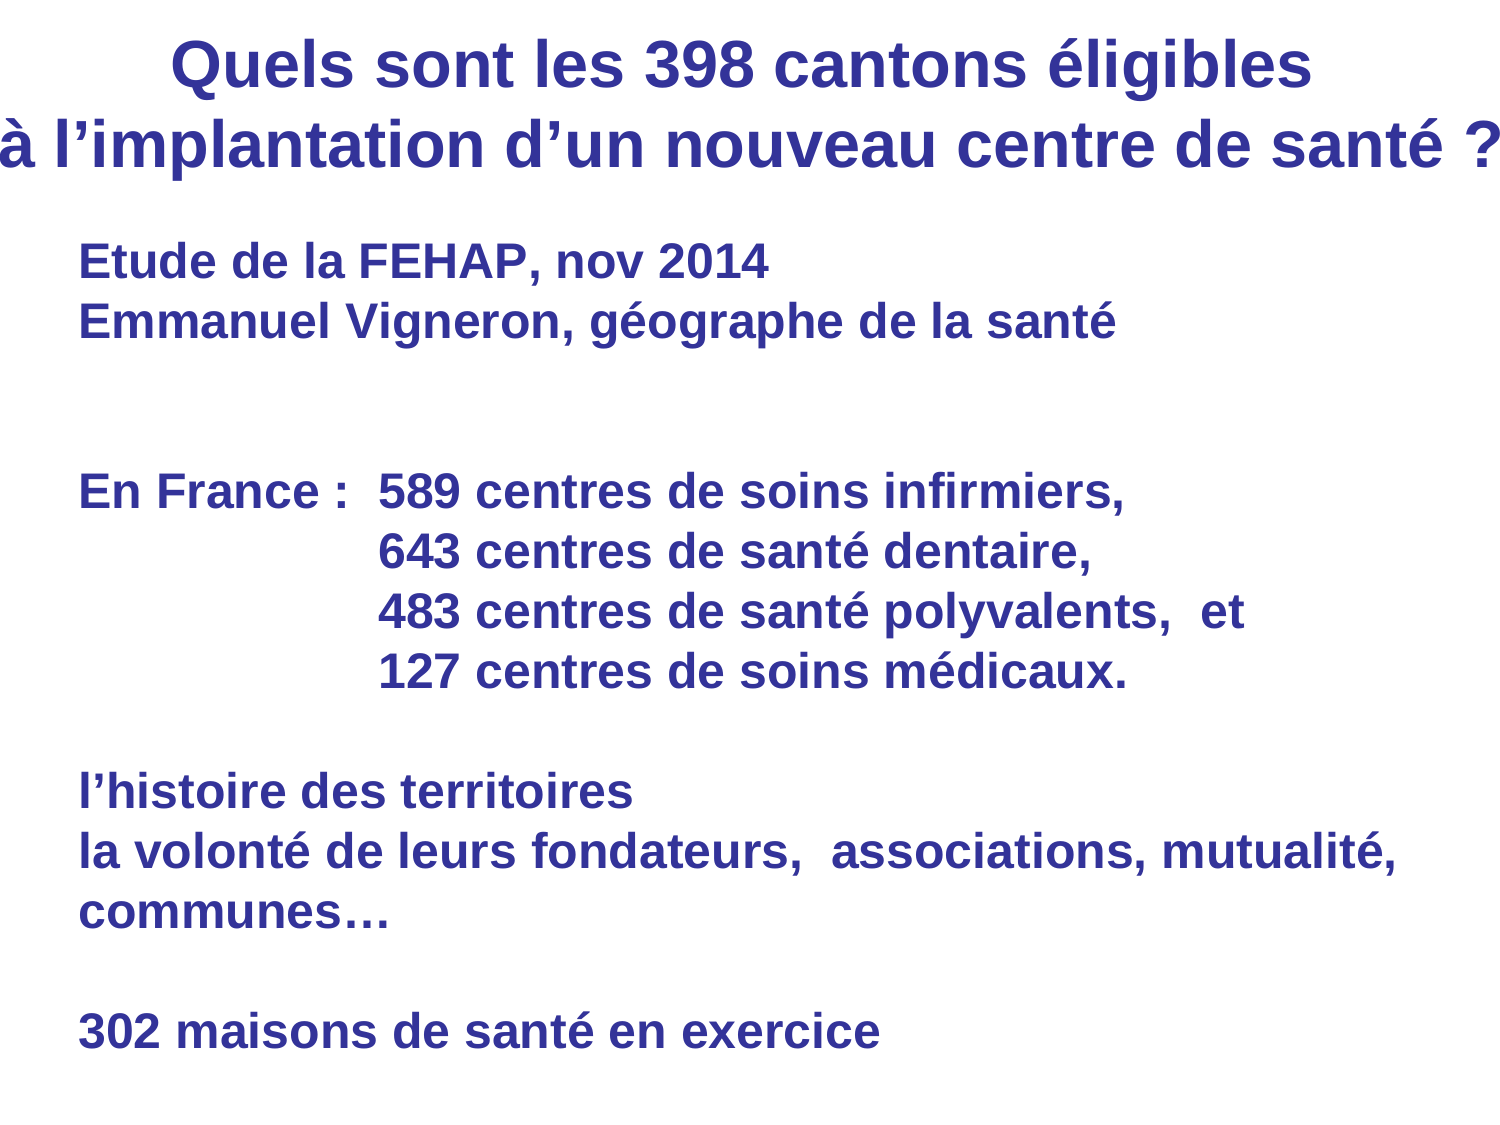

Quels sont les 398 cantons éligibles
à l’implantation d’un nouveau centre de santé ?
Etude de la FEHAP, nov 2014
Emmanuel Vigneron, géographe de la santé
En France : 	589 centres de soins infirmiers,
		643 centres de santé dentaire,
		483 centres de santé polyvalents,  et
		127 centres de soins médicaux.
l’histoire des territoires
la volonté de leurs fondateurs,  associations, mutualité,
communes…
302 maisons de santé en exercice